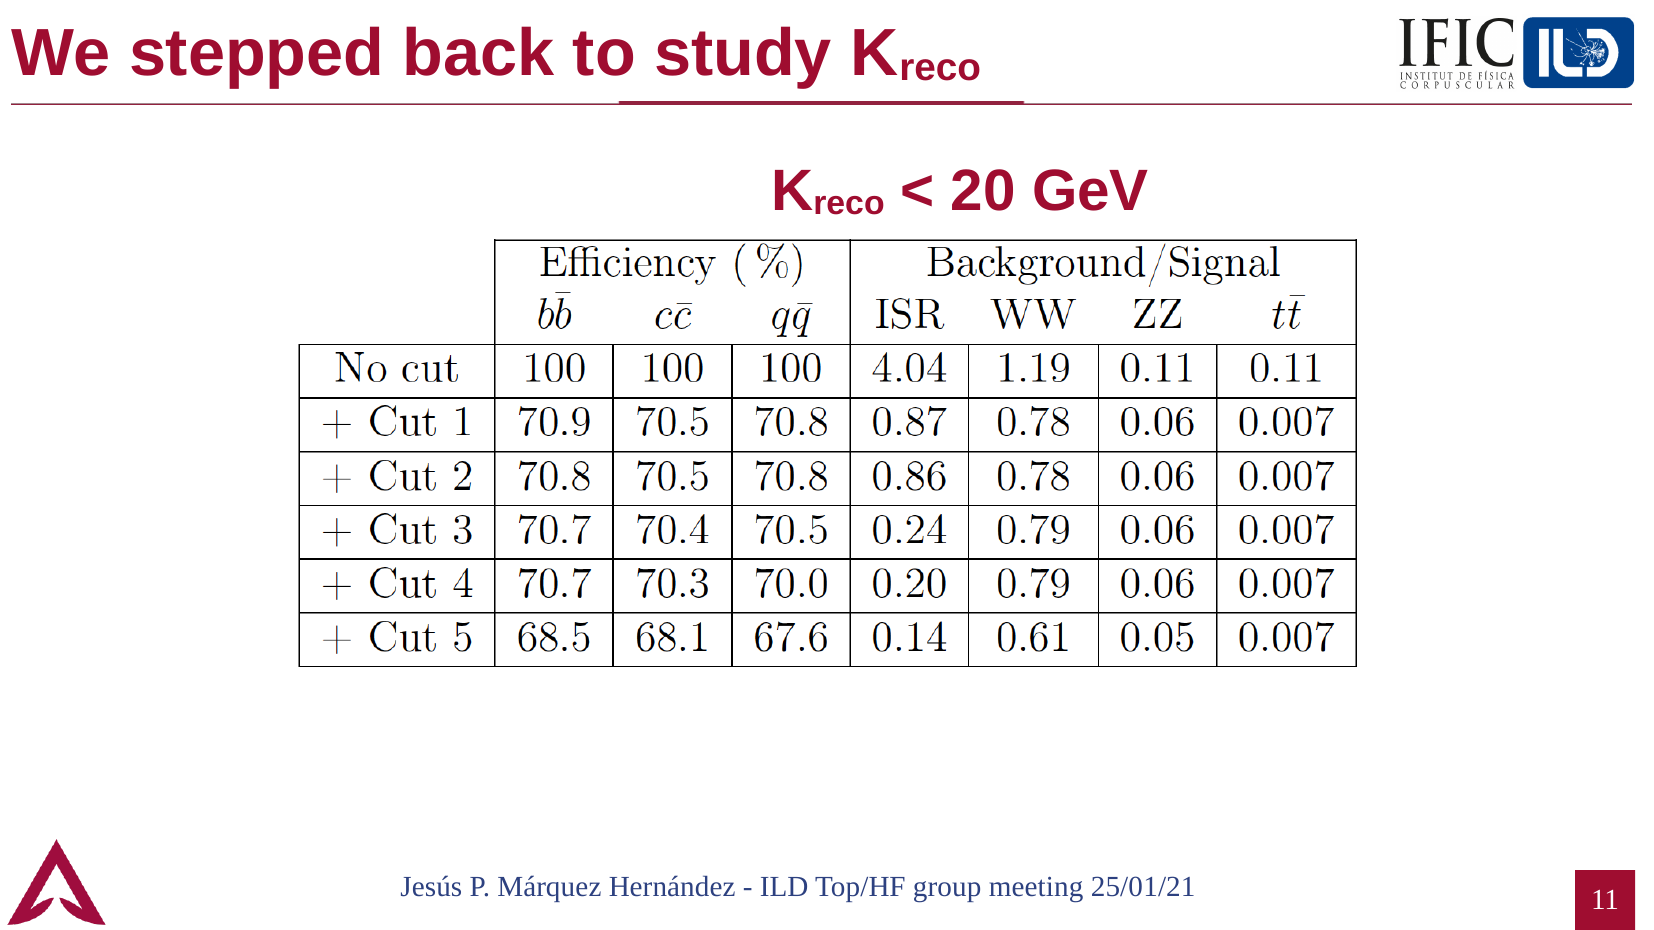

# We stepped back to study Kreco
Kreco < 20 GeV
11